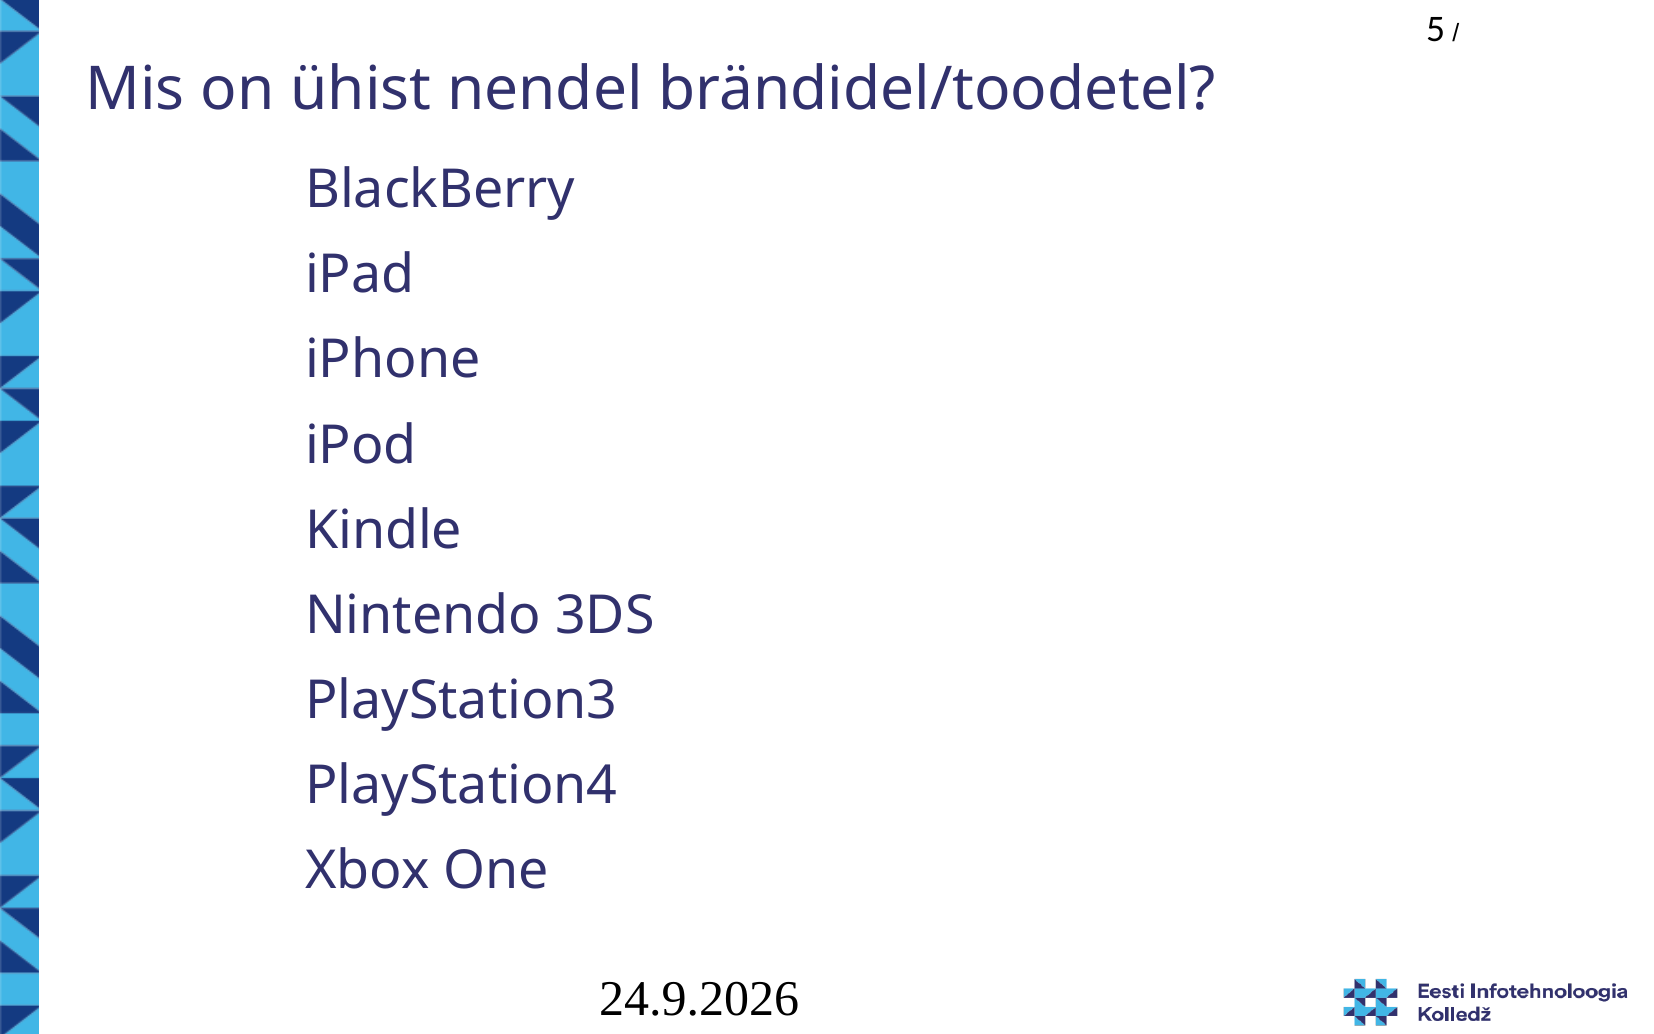

# Mis on ühist nendel brändidel/toodetel?
			BlackBerry
			iPad
			iPhone
			iPod
			Kindle
			Nintendo 3DS
			PlayStation3
			PlayStation4
			Xbox One